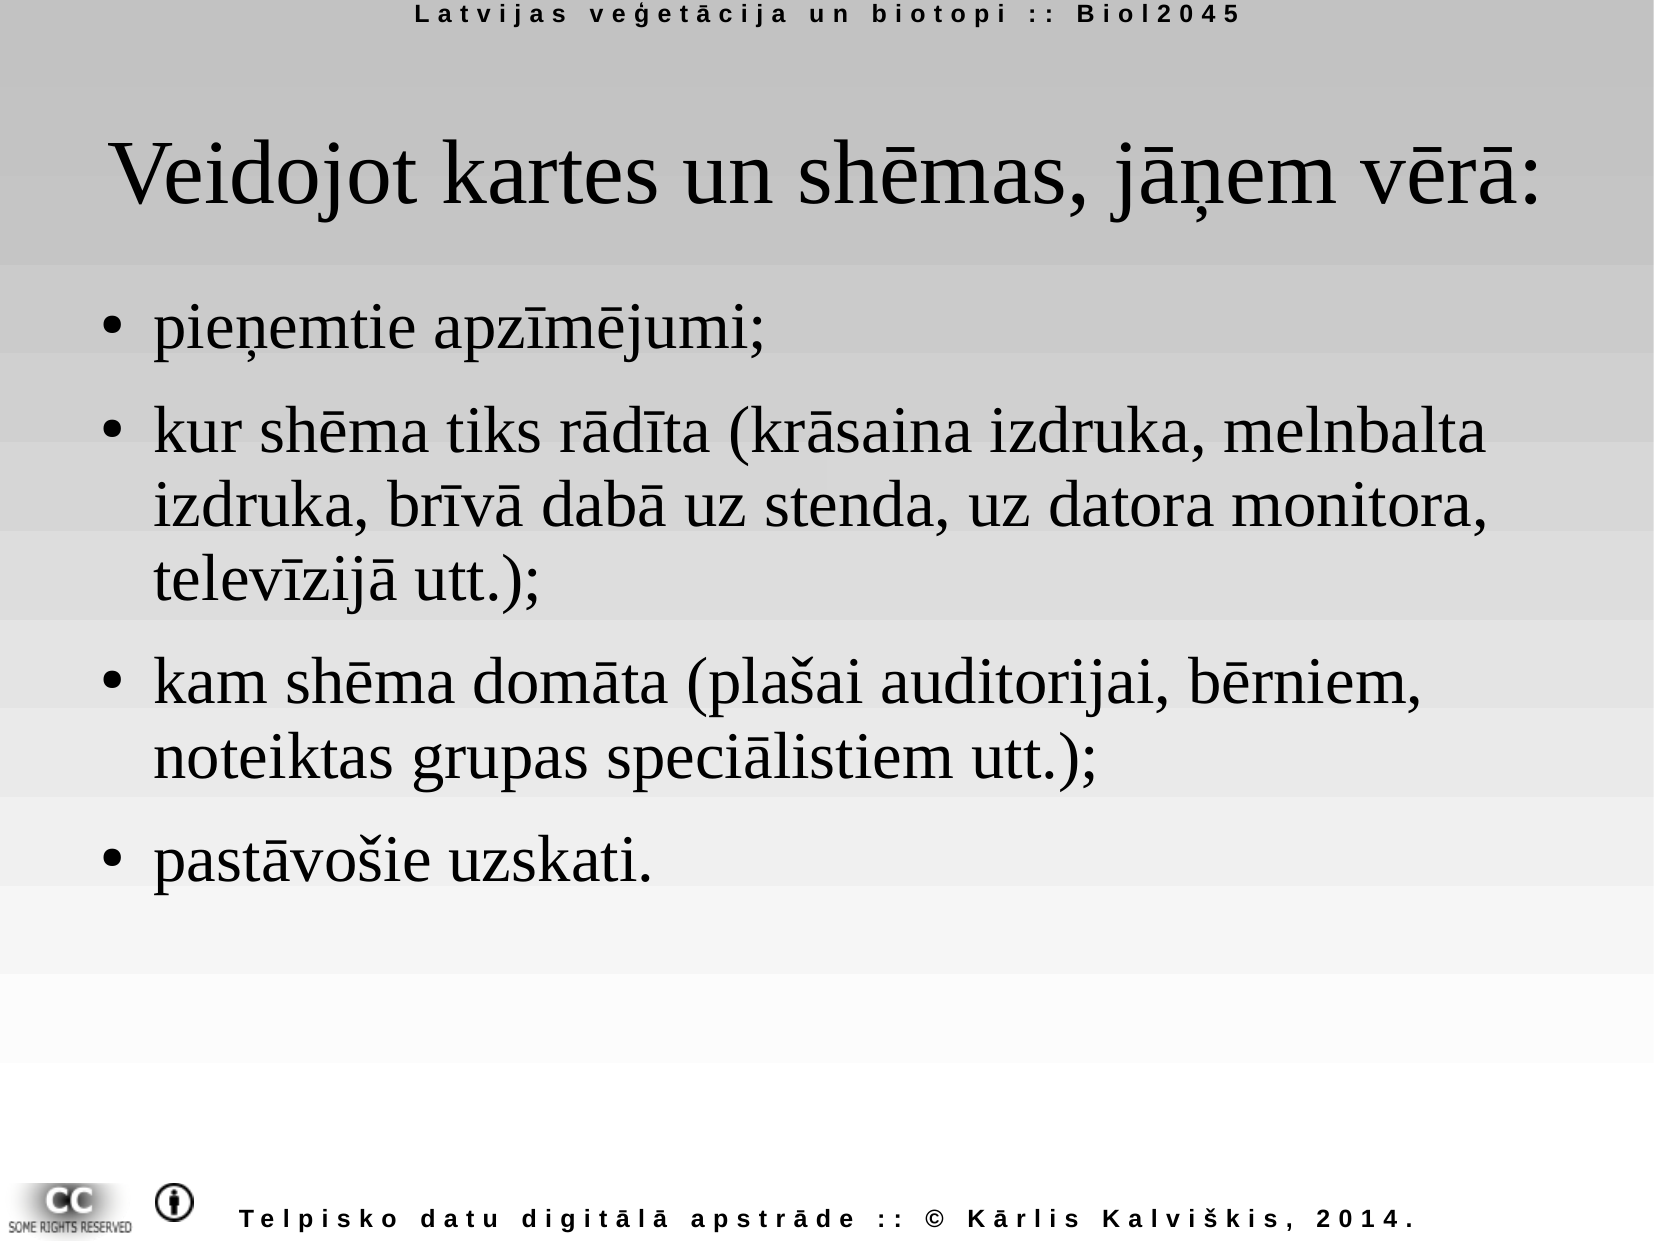

# Veidojot kartes un shēmas, jāņem vērā:
pieņemtie apzīmējumi;
kur shēma tiks rādīta (krāsaina izdruka, melnbalta izdruka, brīvā dabā uz stenda, uz datora monitora, televīzijā utt.);
kam shēma domāta (plašai auditorijai, bērniem, noteiktas grupas speciālistiem utt.);
pastāvošie uzskati.